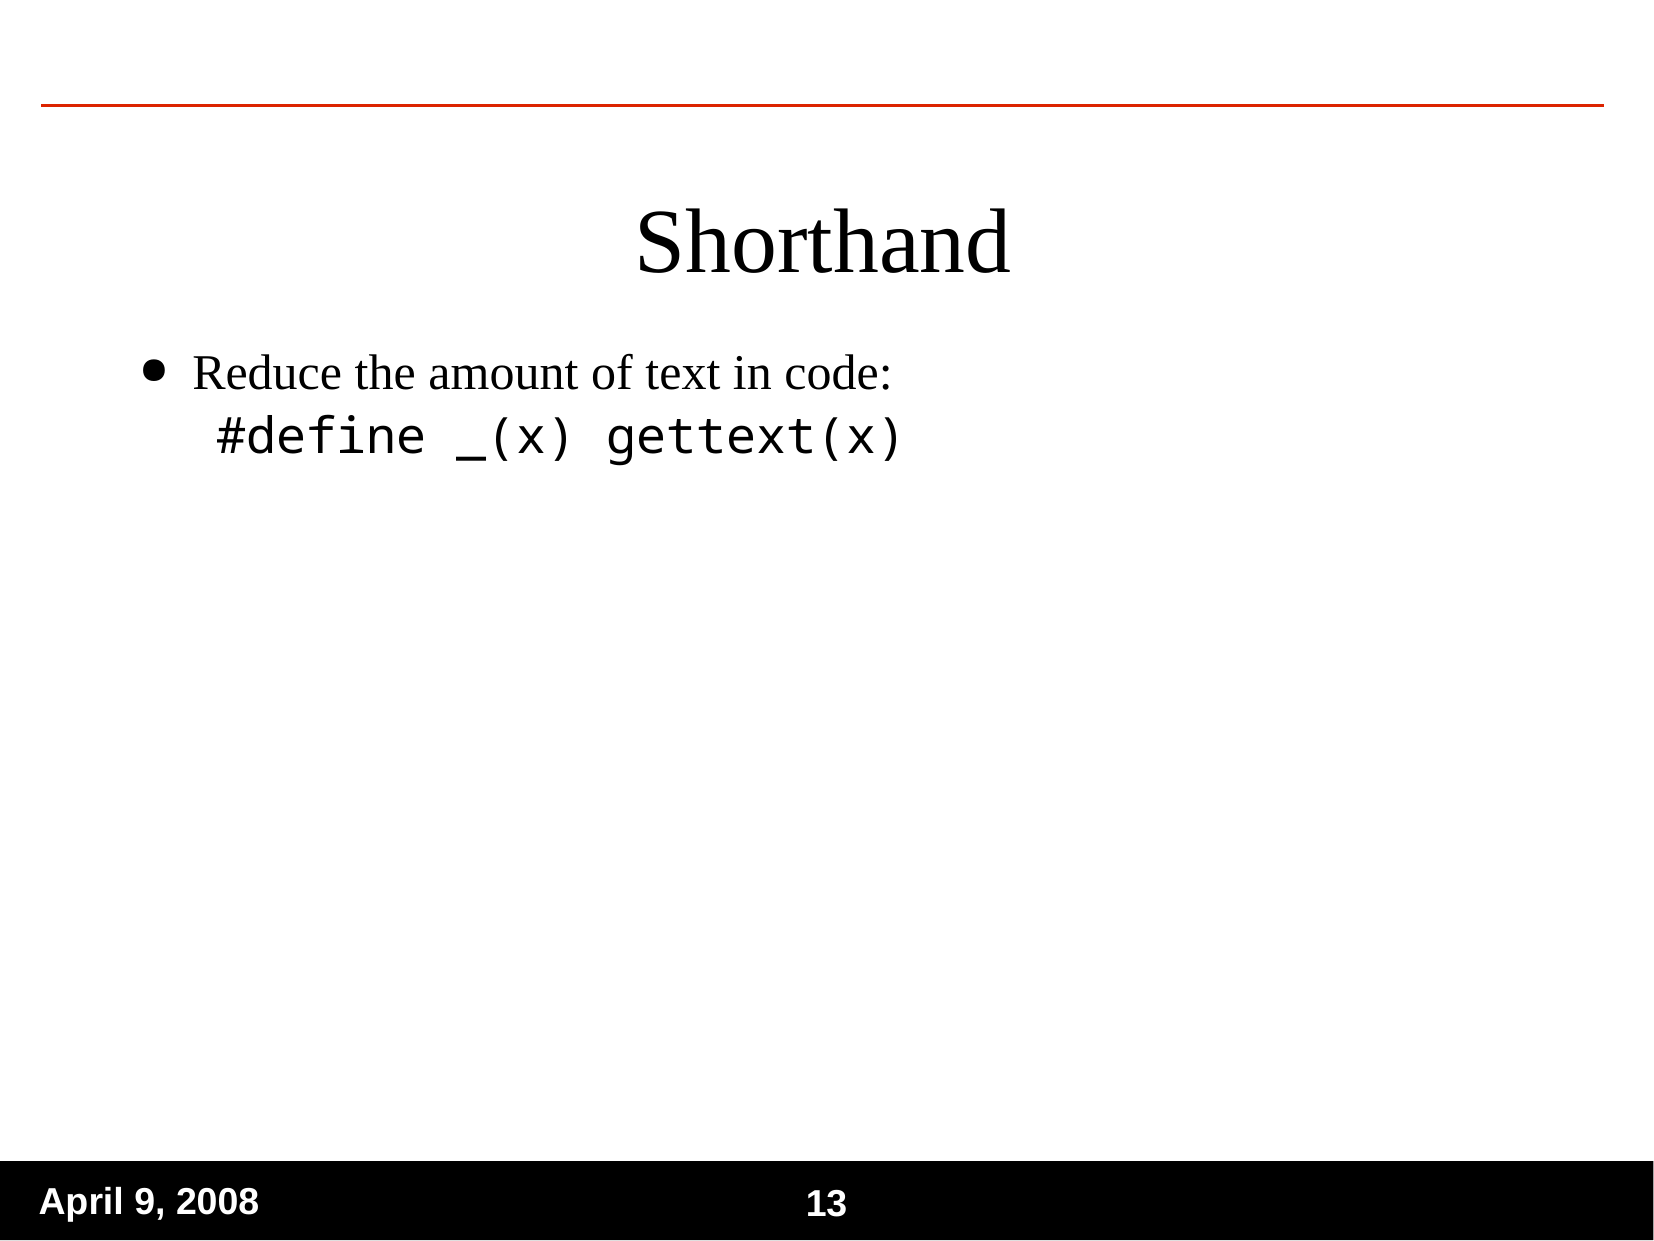

# Shorthand
Reduce the amount of text in code:
#define _(x) gettext(x)